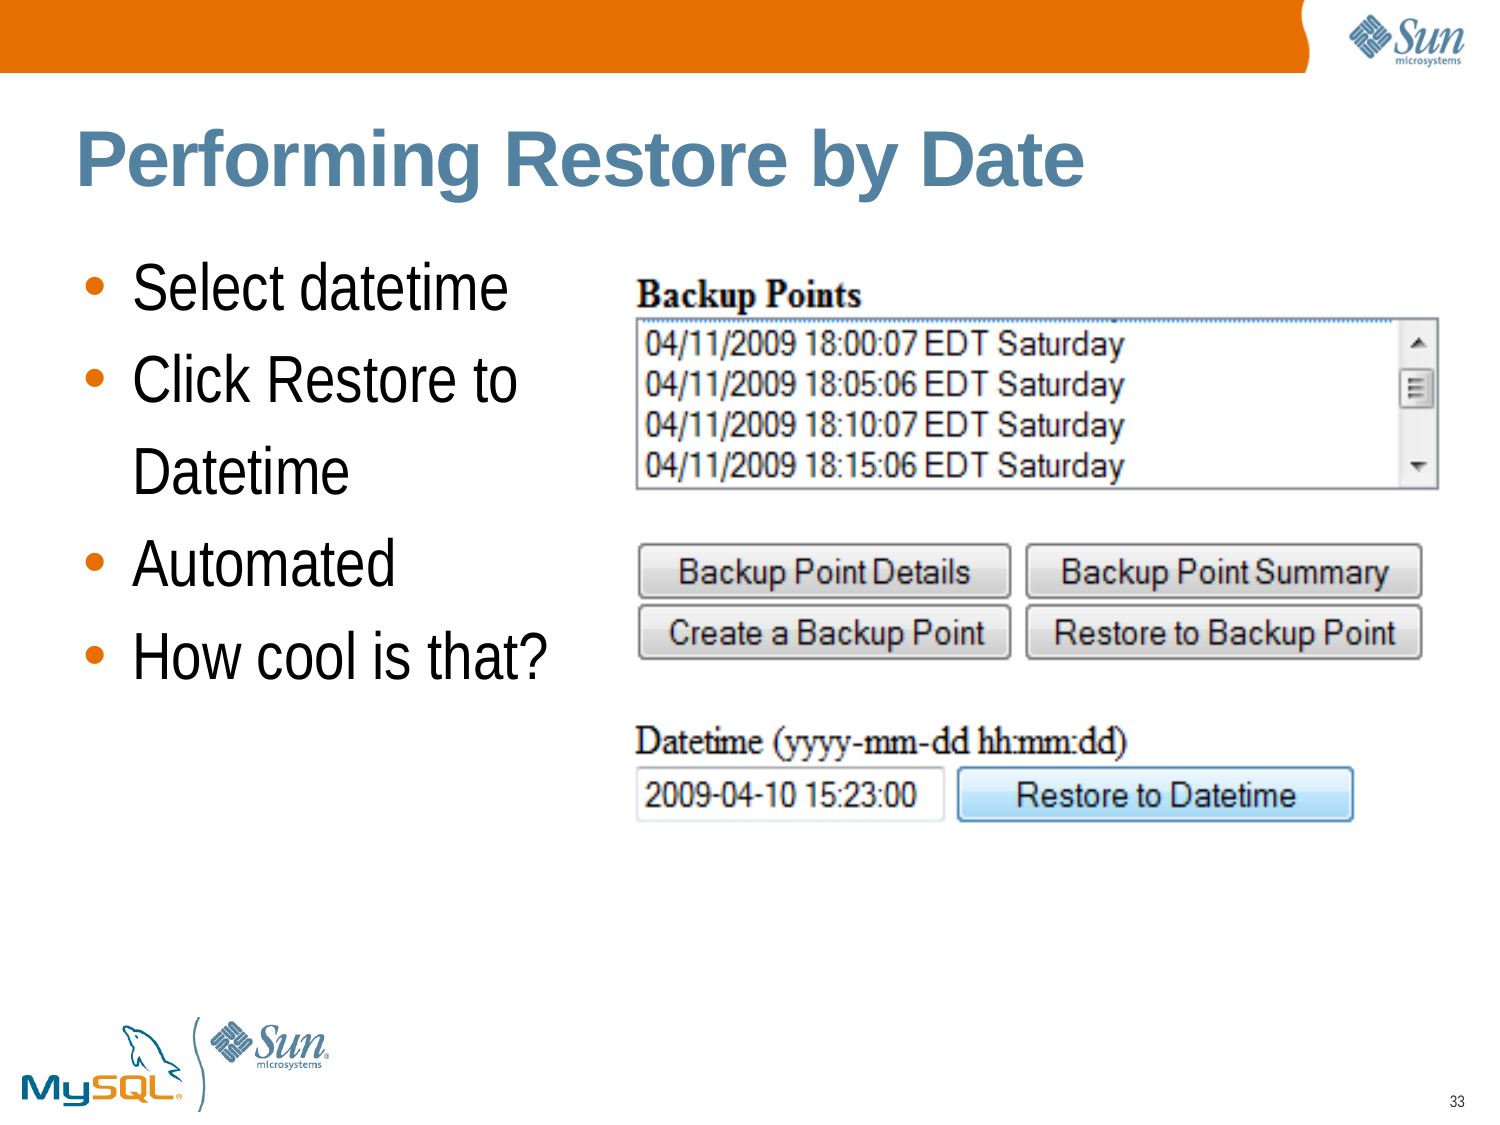

# Performing Restore by Date
Select datetime
Click Restore to
Datetime
Automated
How cool is that?